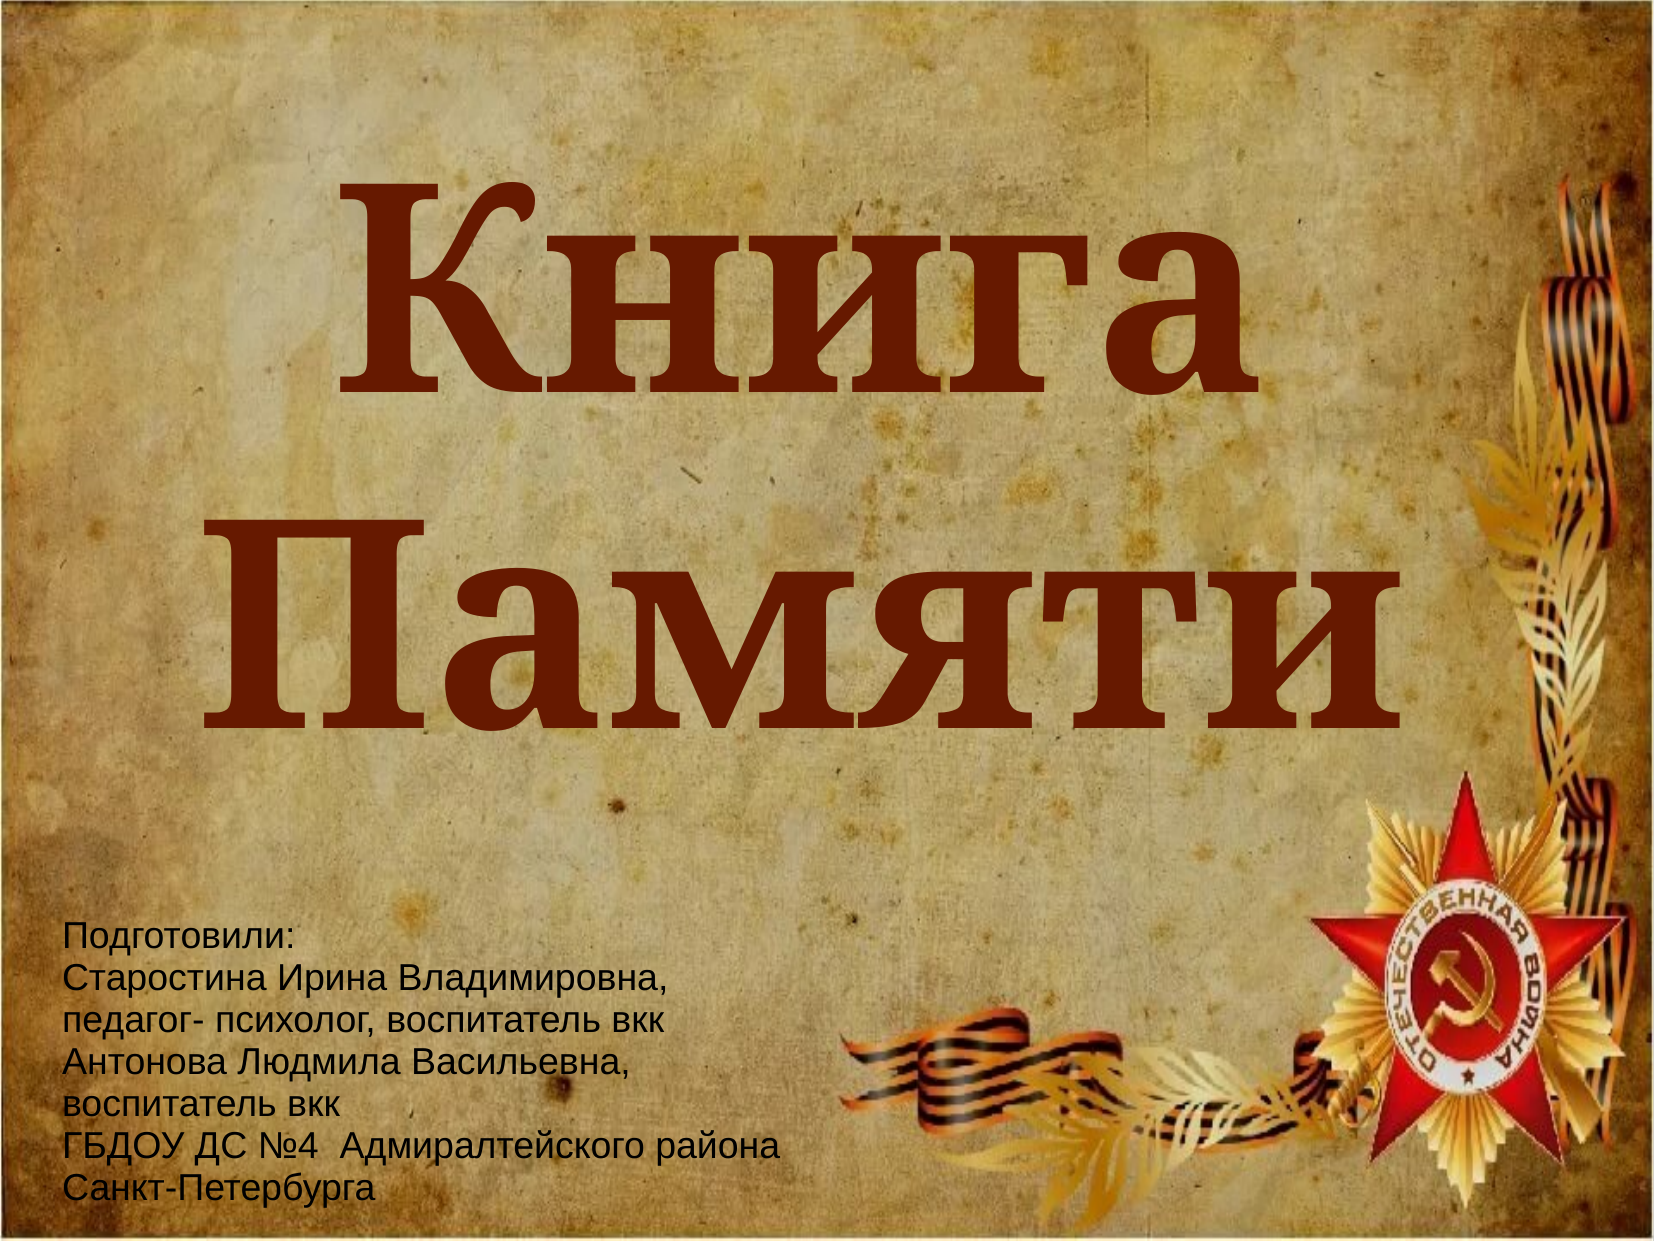

Книга Памяти
#
Подготовили:
Старостина Ирина Владимировна,
педагог- психолог, воспитатель вкк
Антонова Людмила Васильевна,
воспитатель вкк
ГБДОУ ДС №4 Адмиралтейского района
Санкт-Петербурга